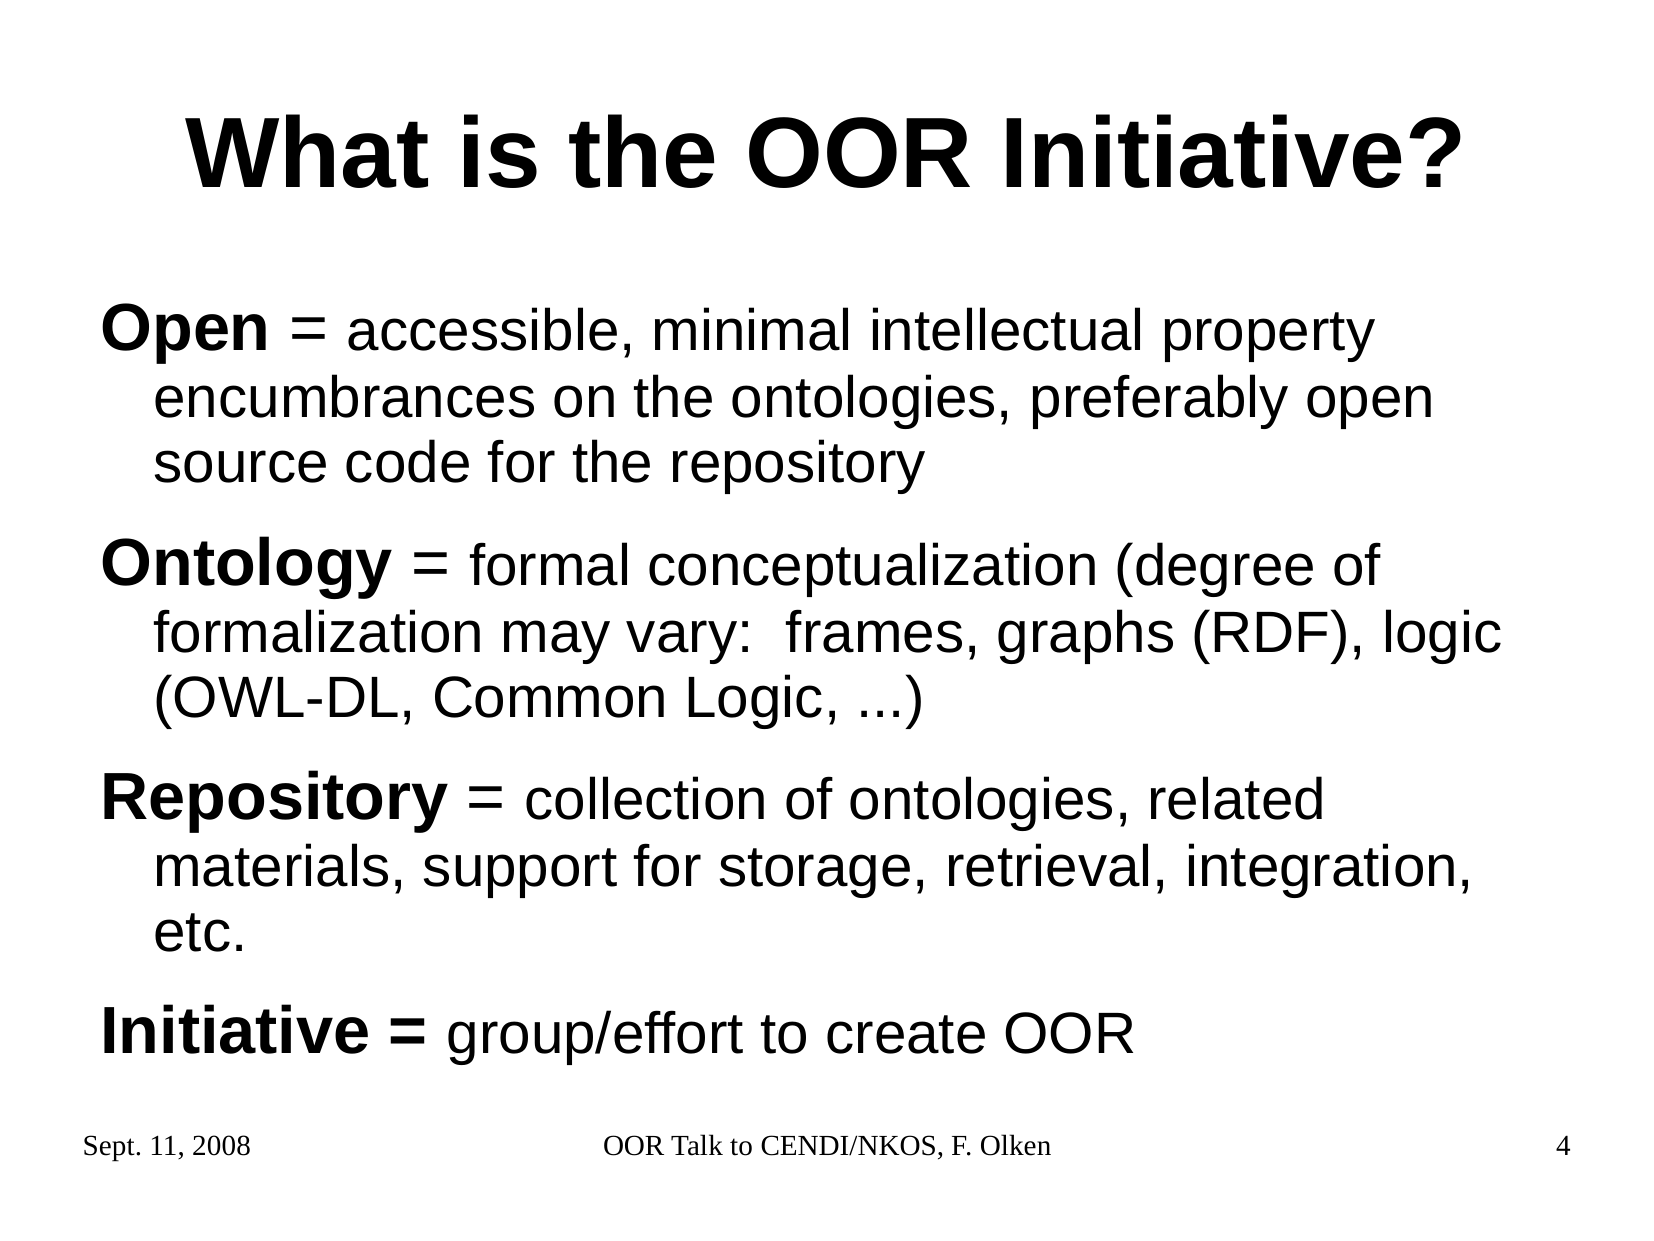

# What is the OOR Initiative?
Open = accessible, minimal intellectual property encumbrances on the ontologies, preferably open source code for the repository
Ontology = formal conceptualization (degree of formalization may vary: frames, graphs (RDF), logic (OWL-DL, Common Logic, ...)
Repository = collection of ontologies, related materials, support for storage, retrieval, integration, etc.
Initiative = group/effort to create OOR
Sept. 11, 2008
OOR Talk to CENDI/NKOS, F. Olken
4